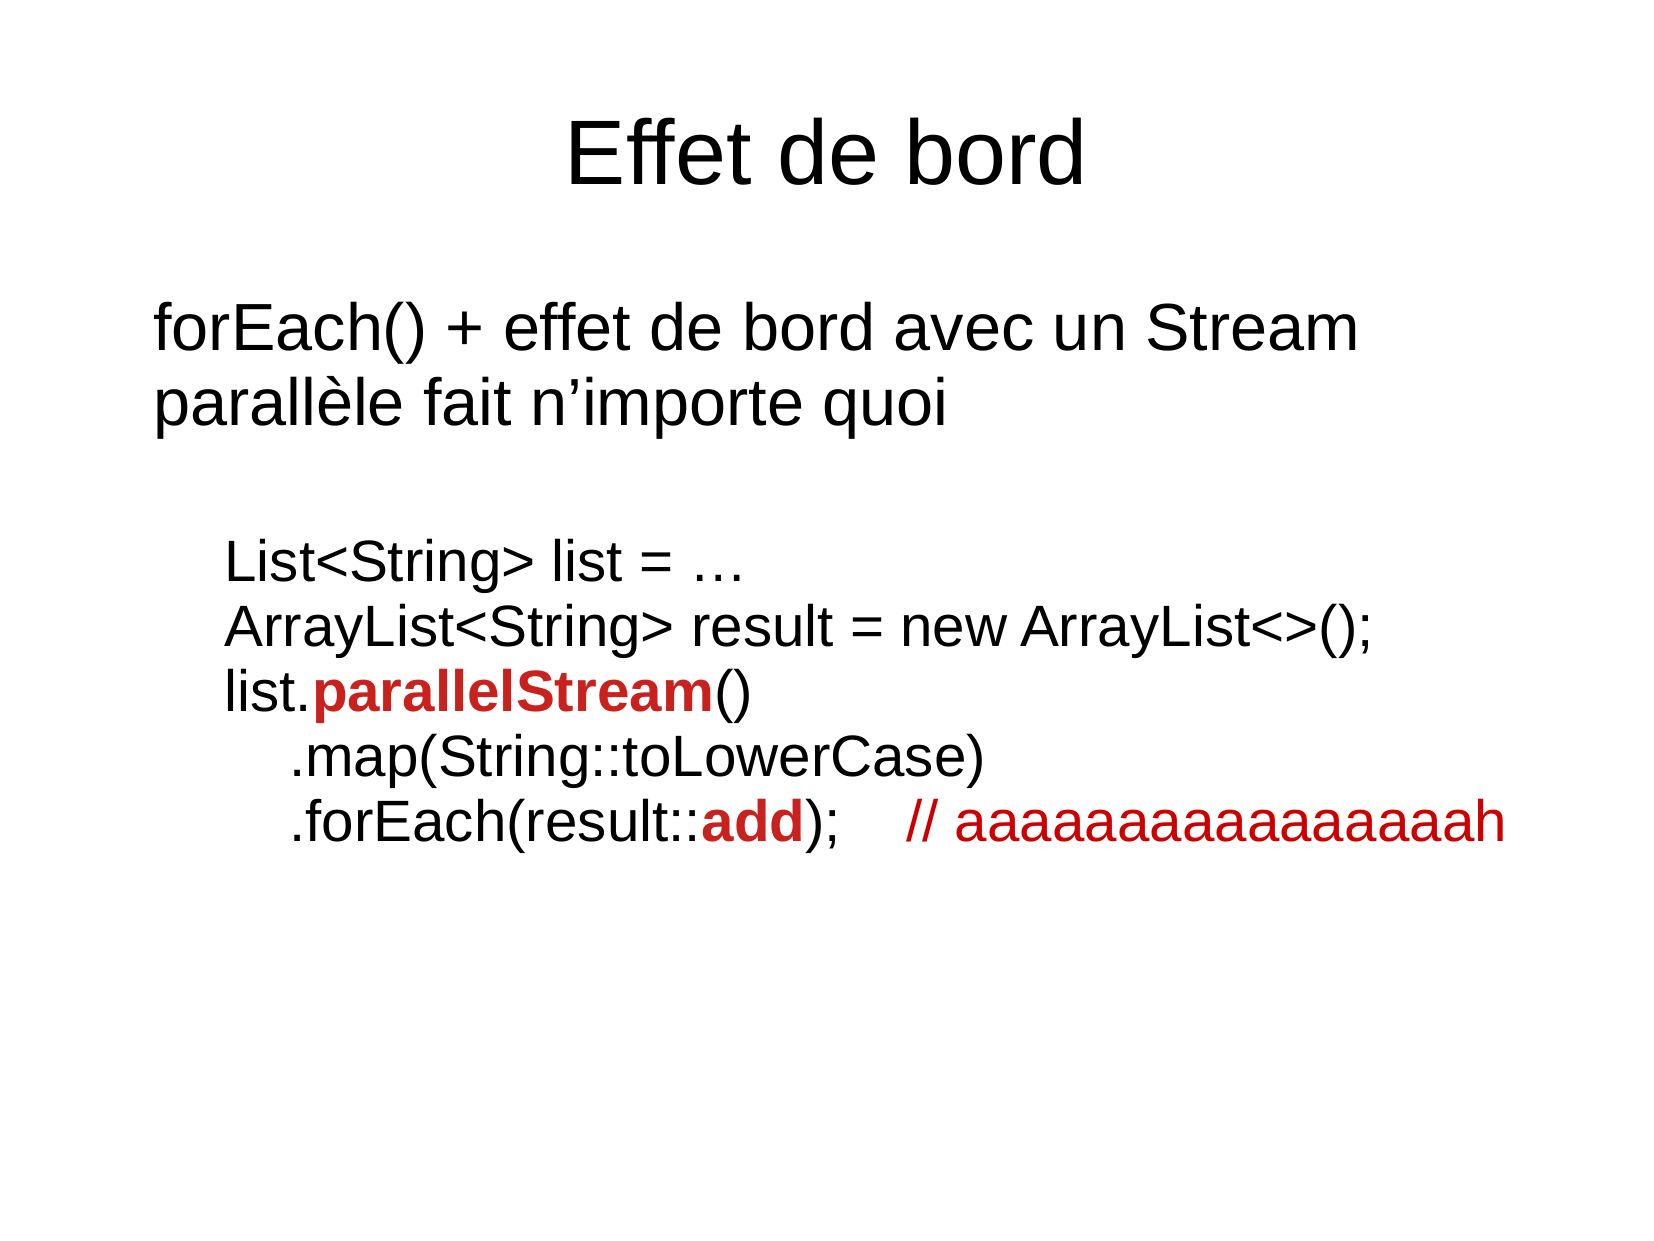

# Effet de bord
forEach() + effet de bord avec un Stream parallèle fait n’importe quoi
List<String> list = …
ArrayList<String> result = new ArrayList<>();
list.parallelStream()
 .map(String::toLowerCase)
 .forEach(result::add); // aaaaaaaaaaaaaaaah